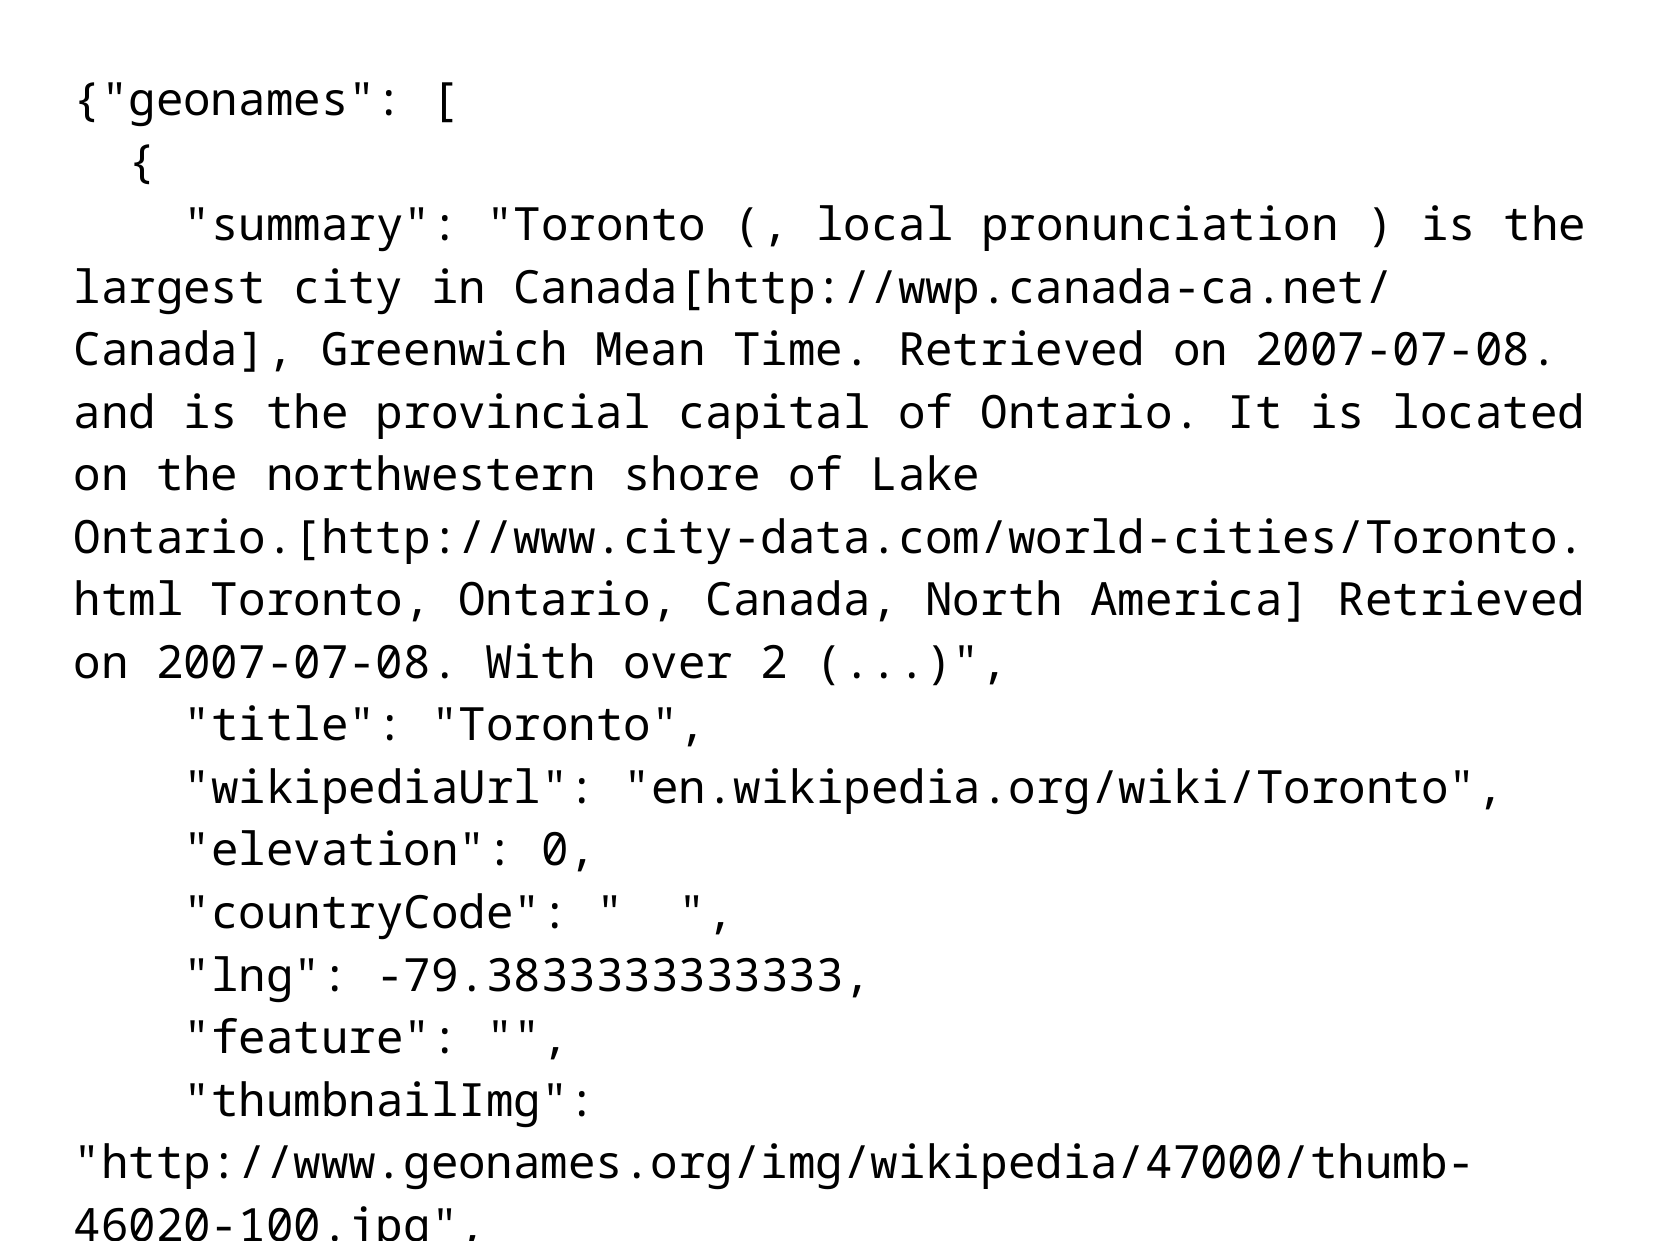

{"geonames": [
 {
 "summary": "Toronto (, local pronunciation ) is the largest city in Canada[http://wwp.canada-ca.net/ Canada], Greenwich Mean Time. Retrieved on 2007-07-08. and is the provincial capital of Ontario. It is located on the northwestern shore of Lake Ontario.[http://www.city-data.com/world-cities/Toronto.html Toronto, Ontario, Canada, North America] Retrieved on 2007-07-08. With over 2 (...)",
 "title": "Toronto",
 "wikipediaUrl": "en.wikipedia.org/wiki/Toronto",
 "elevation": 0,
 "countryCode": " ",
 "lng": -79.3833333333333,
 "feature": "",
 "thumbnailImg": "http://www.geonames.org/img/wikipedia/47000/thumb-46020-100.jpg",
 "lang": "en",
 "lat": 43.65,
 "population": 0
 },